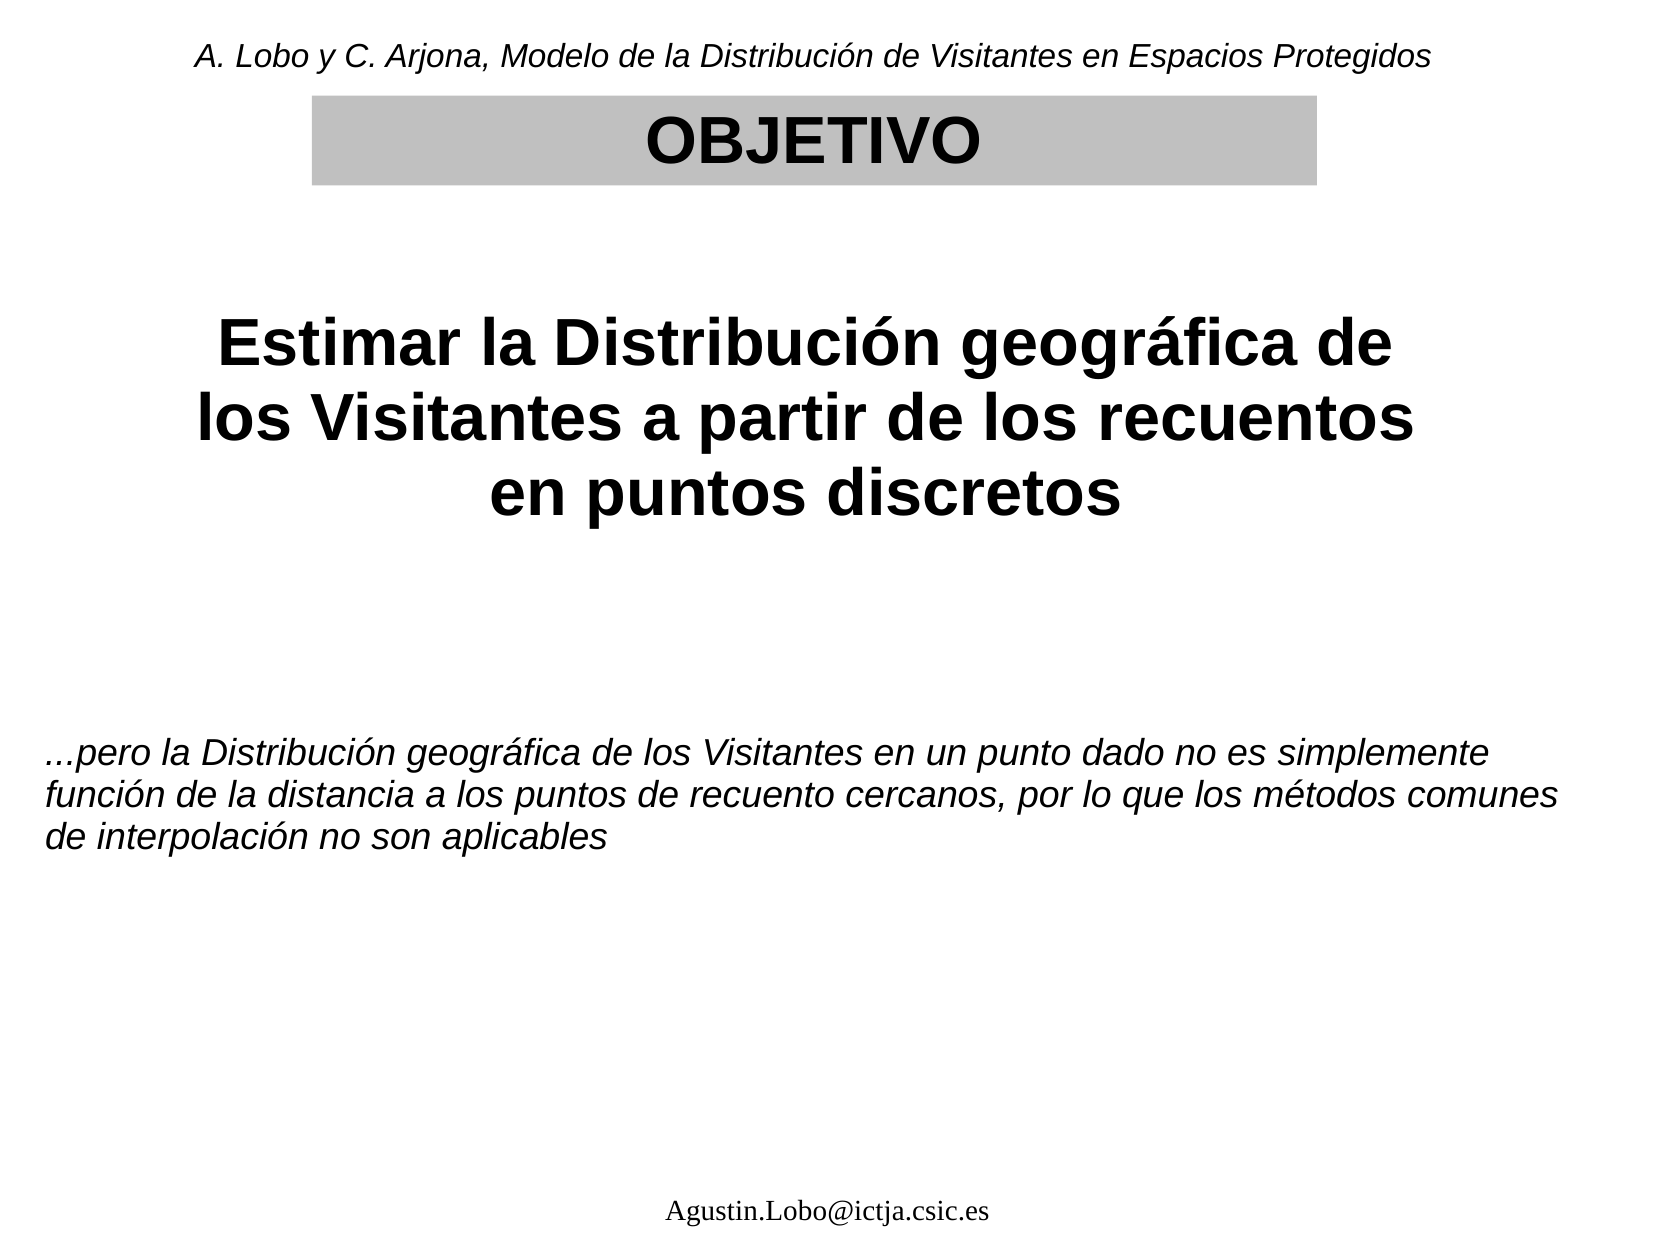

OBJETIVO
# Estimar la Distribución geográfica de los Visitantes a partir de los recuentos en puntos discretos
...pero la Distribución geográfica de los Visitantes en un punto dado no es simplemente función de la distancia a los puntos de recuento cercanos, por lo que los métodos comunes de interpolación no son aplicables